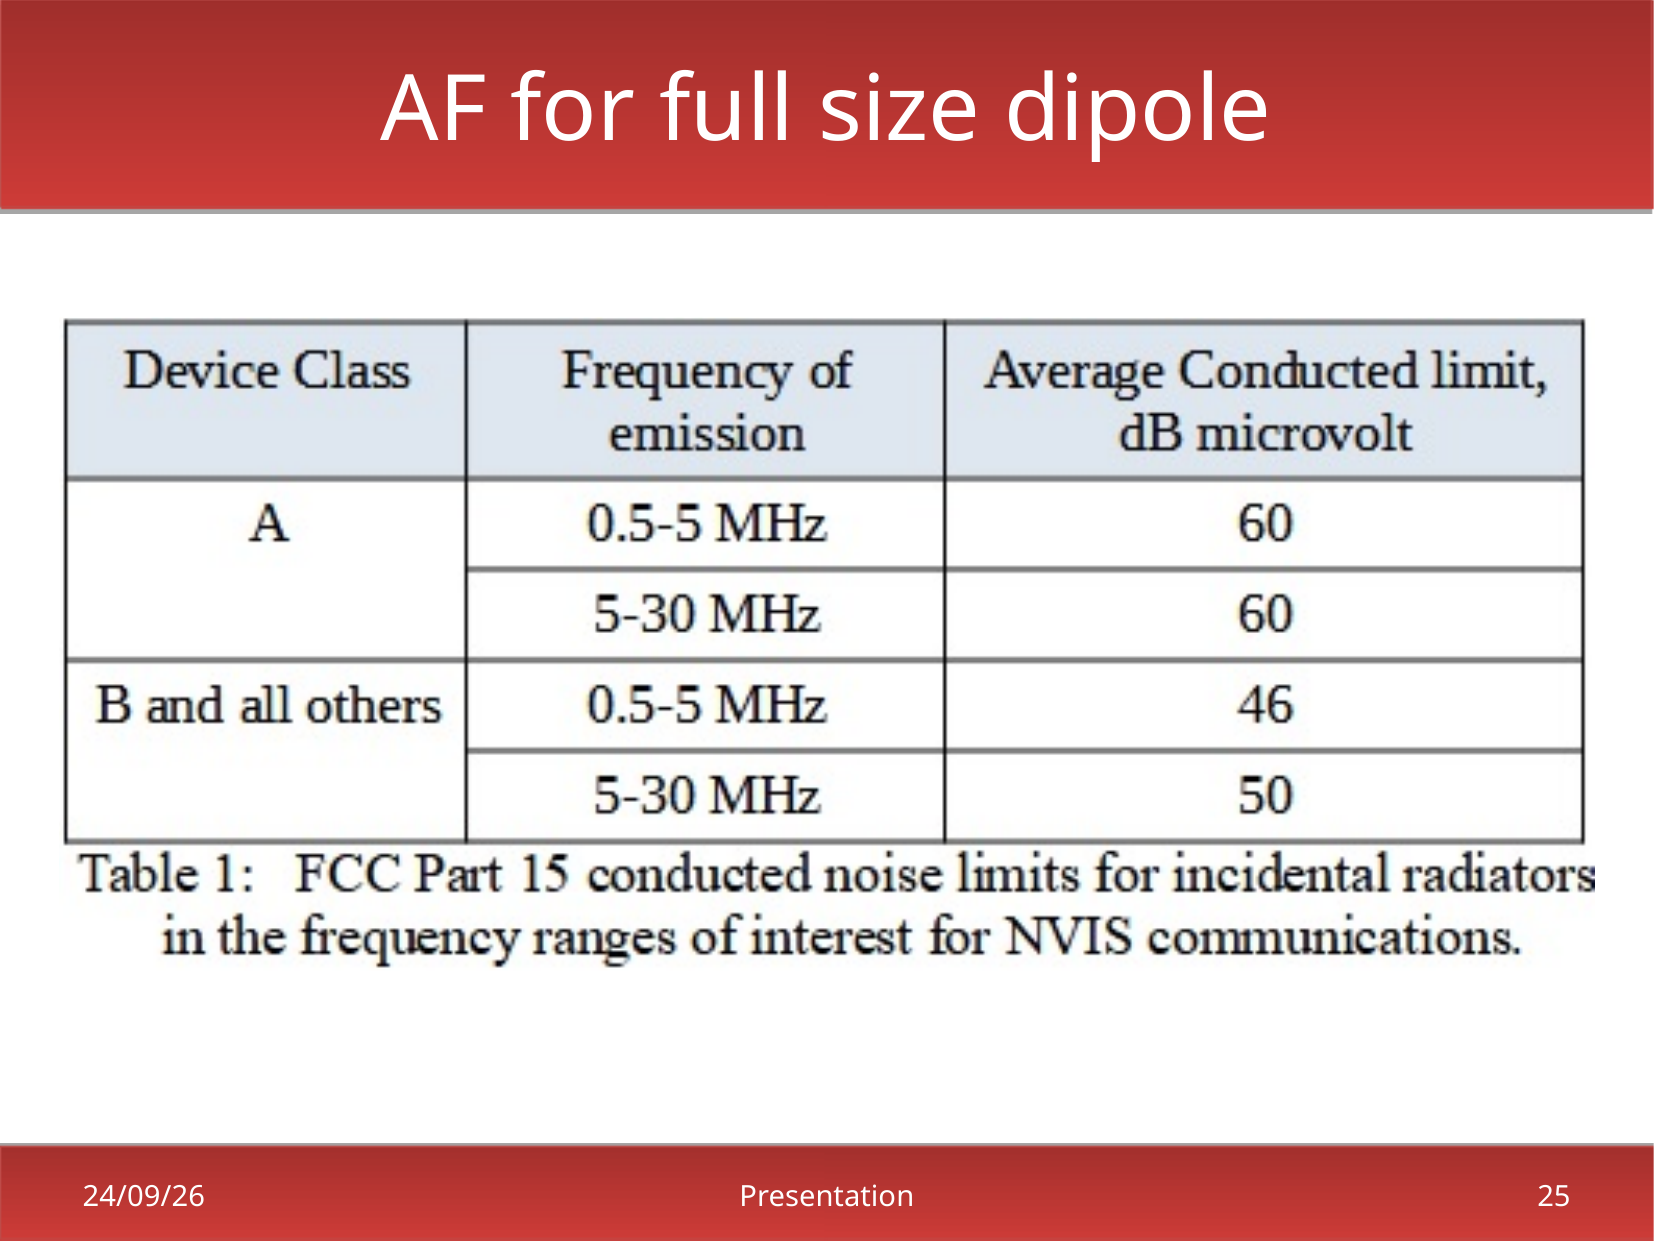

# AF for full size dipole
Presentation
25